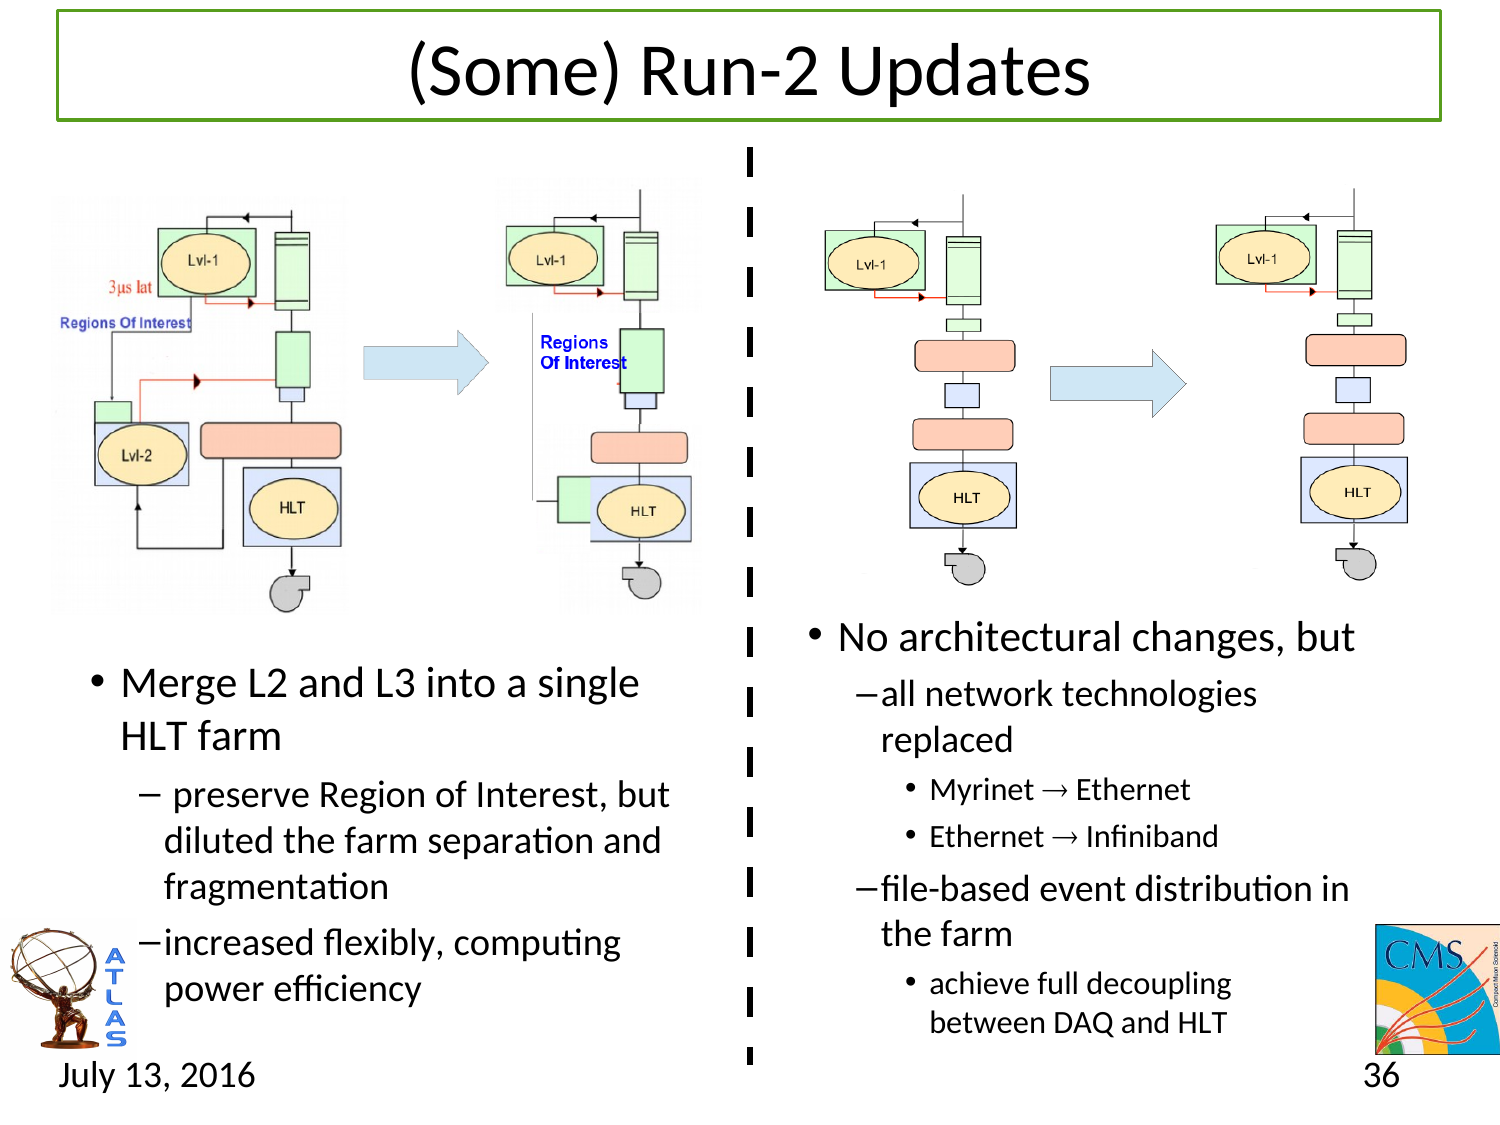

# (Some) Run-2 Updates
No architectural changes, but
all network technologies replaced
Myrinet  Ethernet
Ethernet  Infiniband
file-based event distribution in the farm
achieve full decoupling between DAQ and HLT
Merge L2 and L3 into a single HLT farm
 preserve Region of Interest, but diluted the farm separation and fragmentation
increased flexibly, computing power efficiency
36